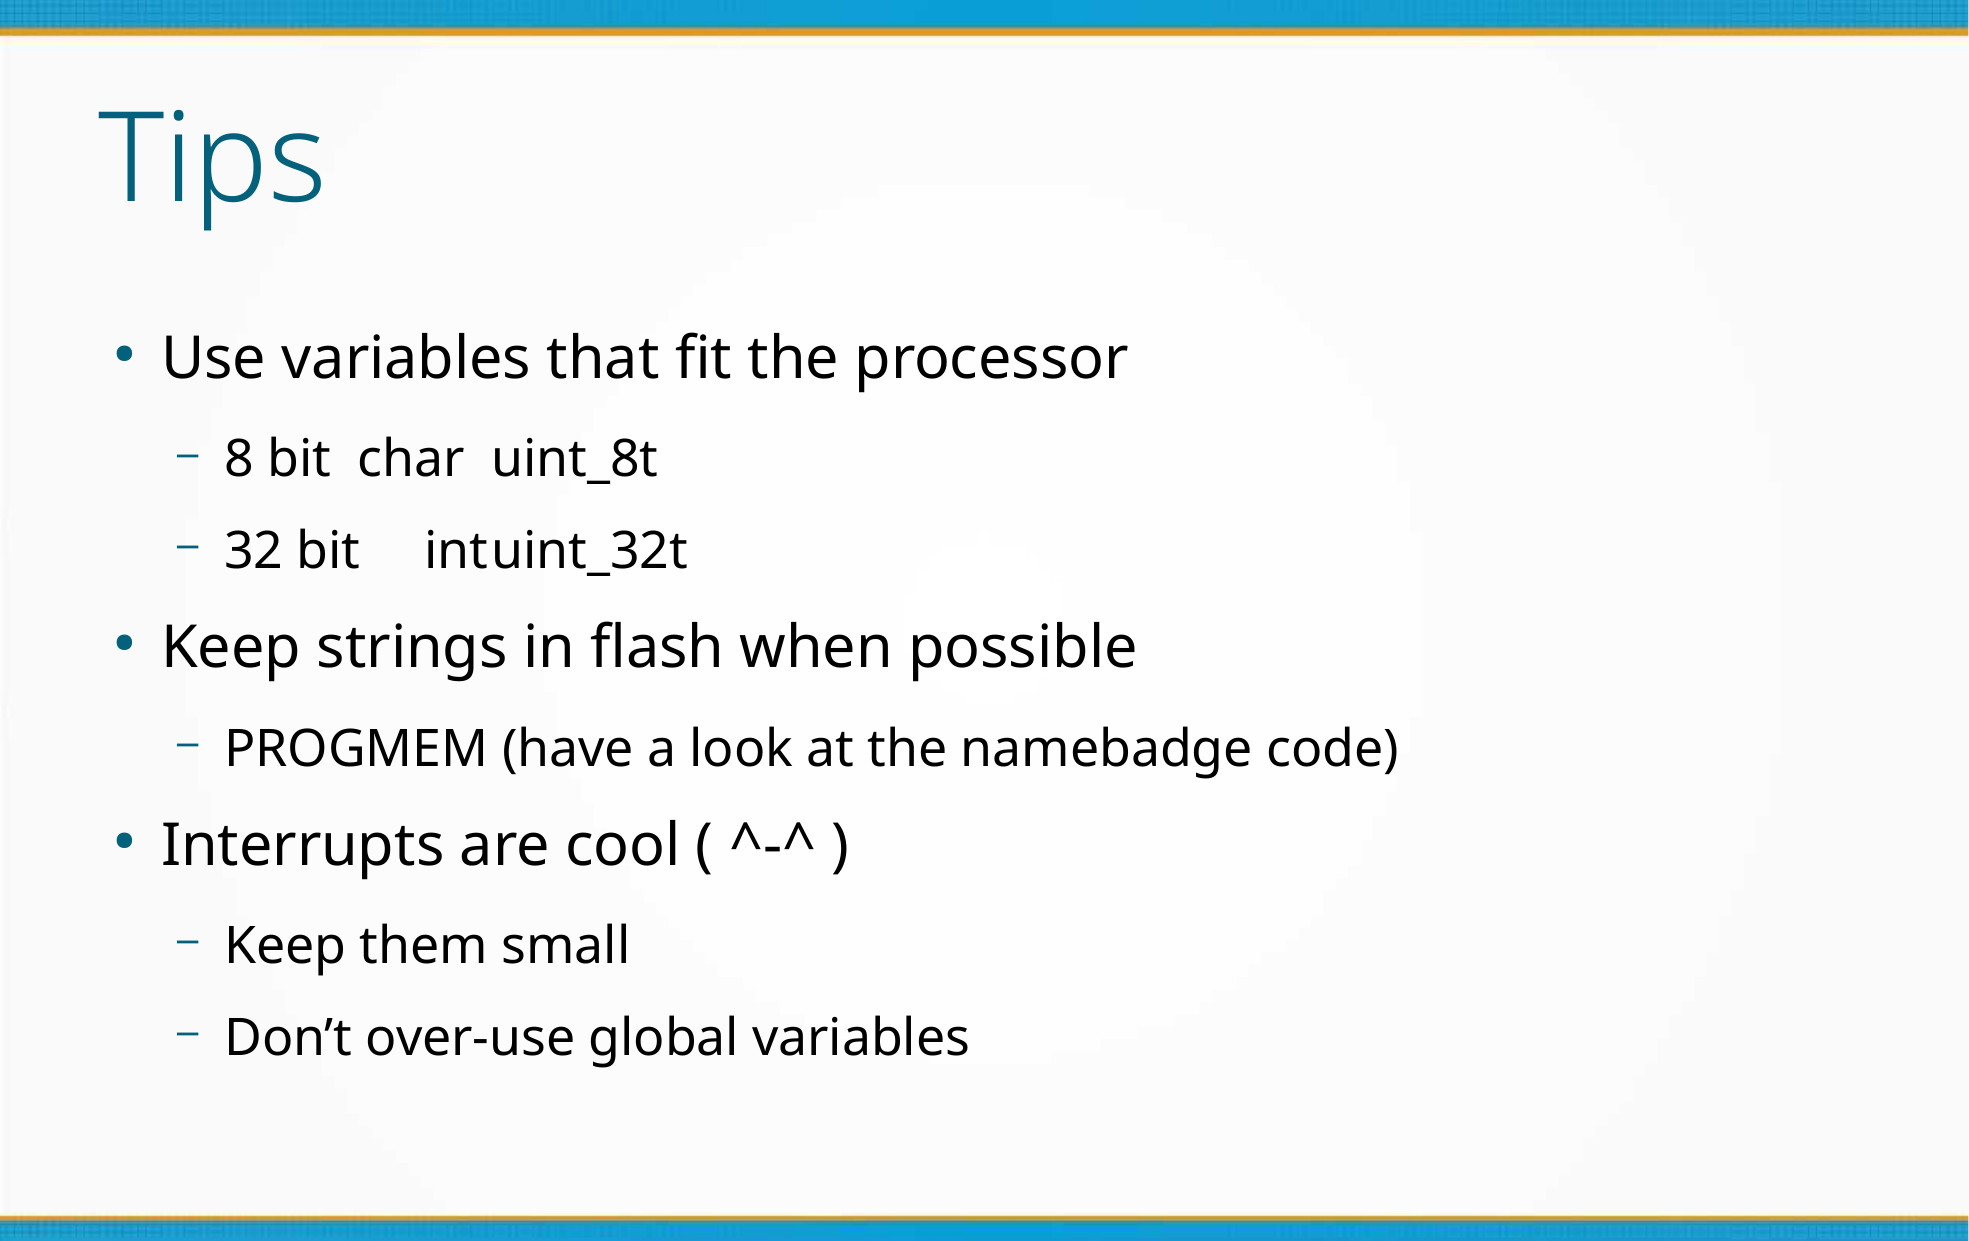

# Tips
Use variables that fit the processor
8 bit		char		uint_8t
32 bit	int		uint_32t
Keep strings in flash when possible
PROGMEM (have a look at the namebadge code)
Interrupts are cool ( ^-^ )
Keep them small
Don’t over-use global variables